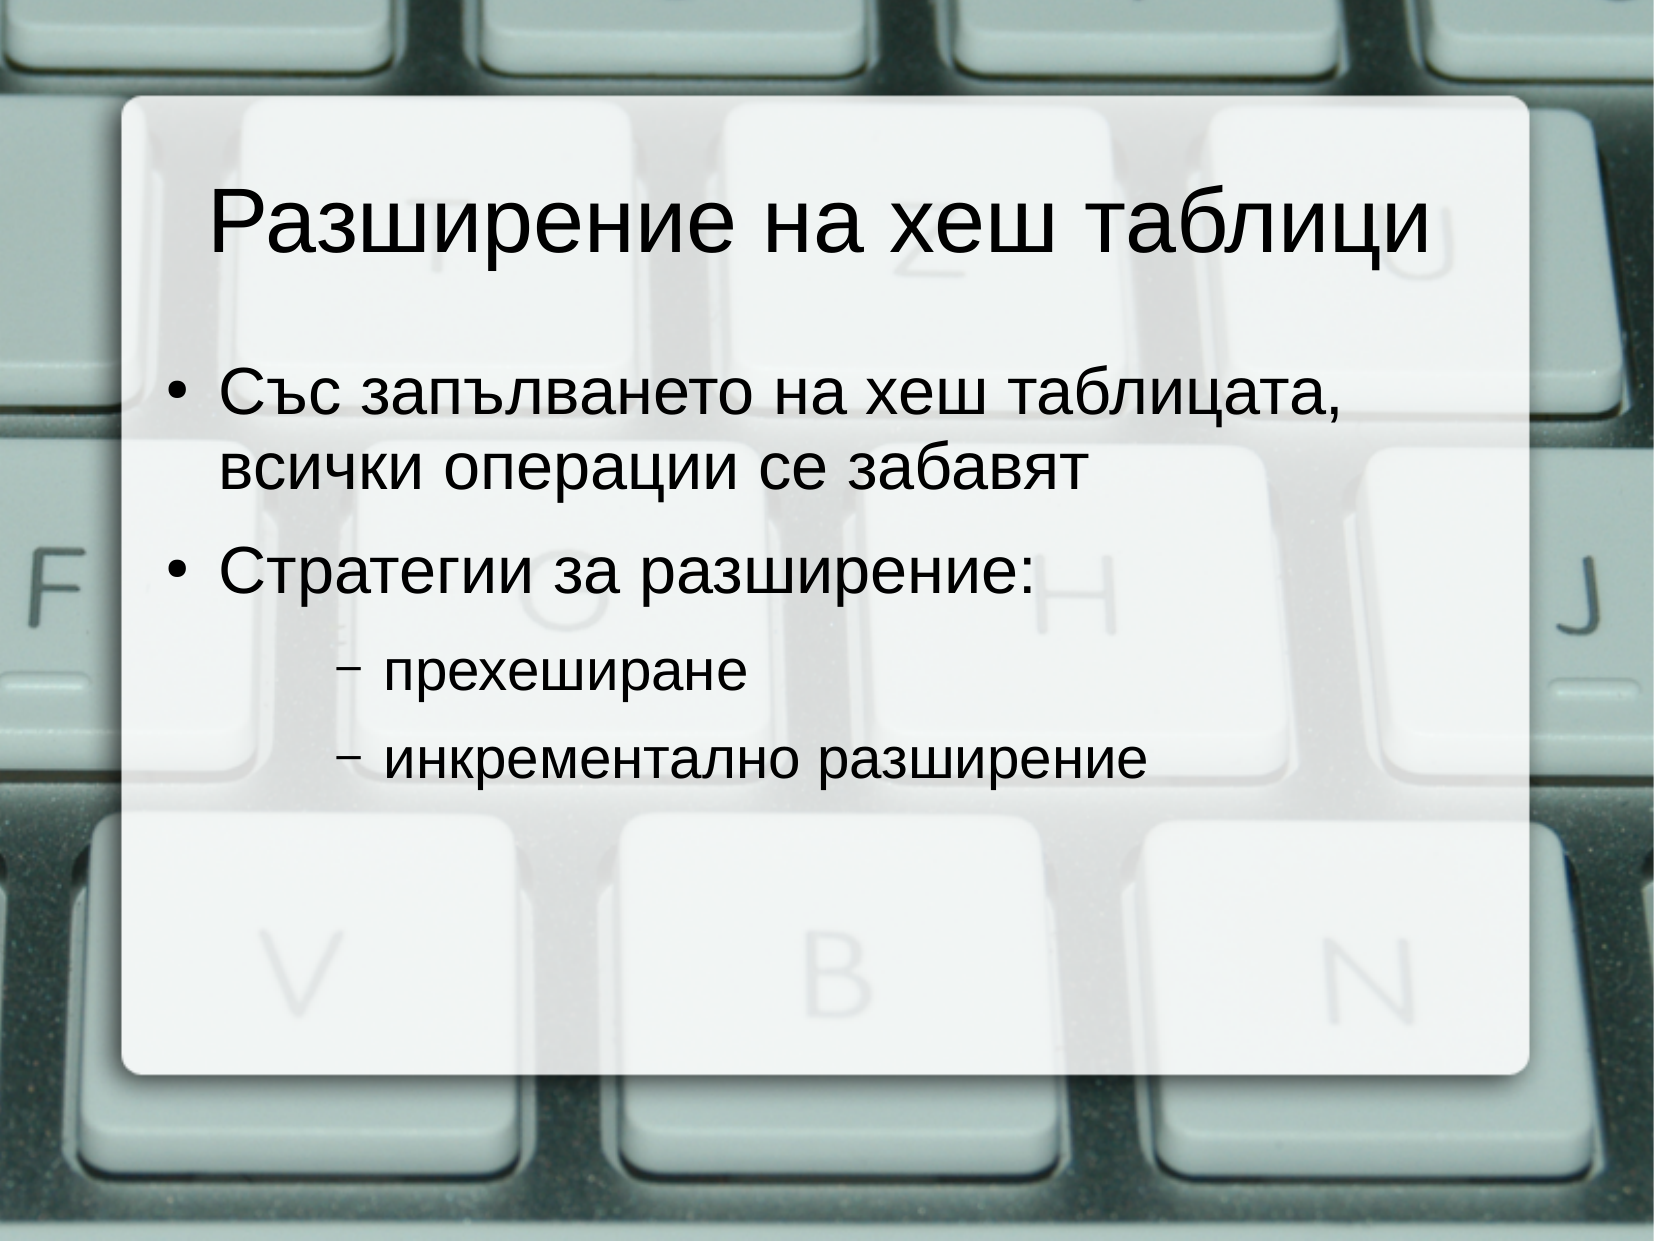

# Разширение на хеш таблици
Със запълването на хеш таблицата, всички операции се забавят
Стратегии за разширение:
прехеширане
инкрементално разширение